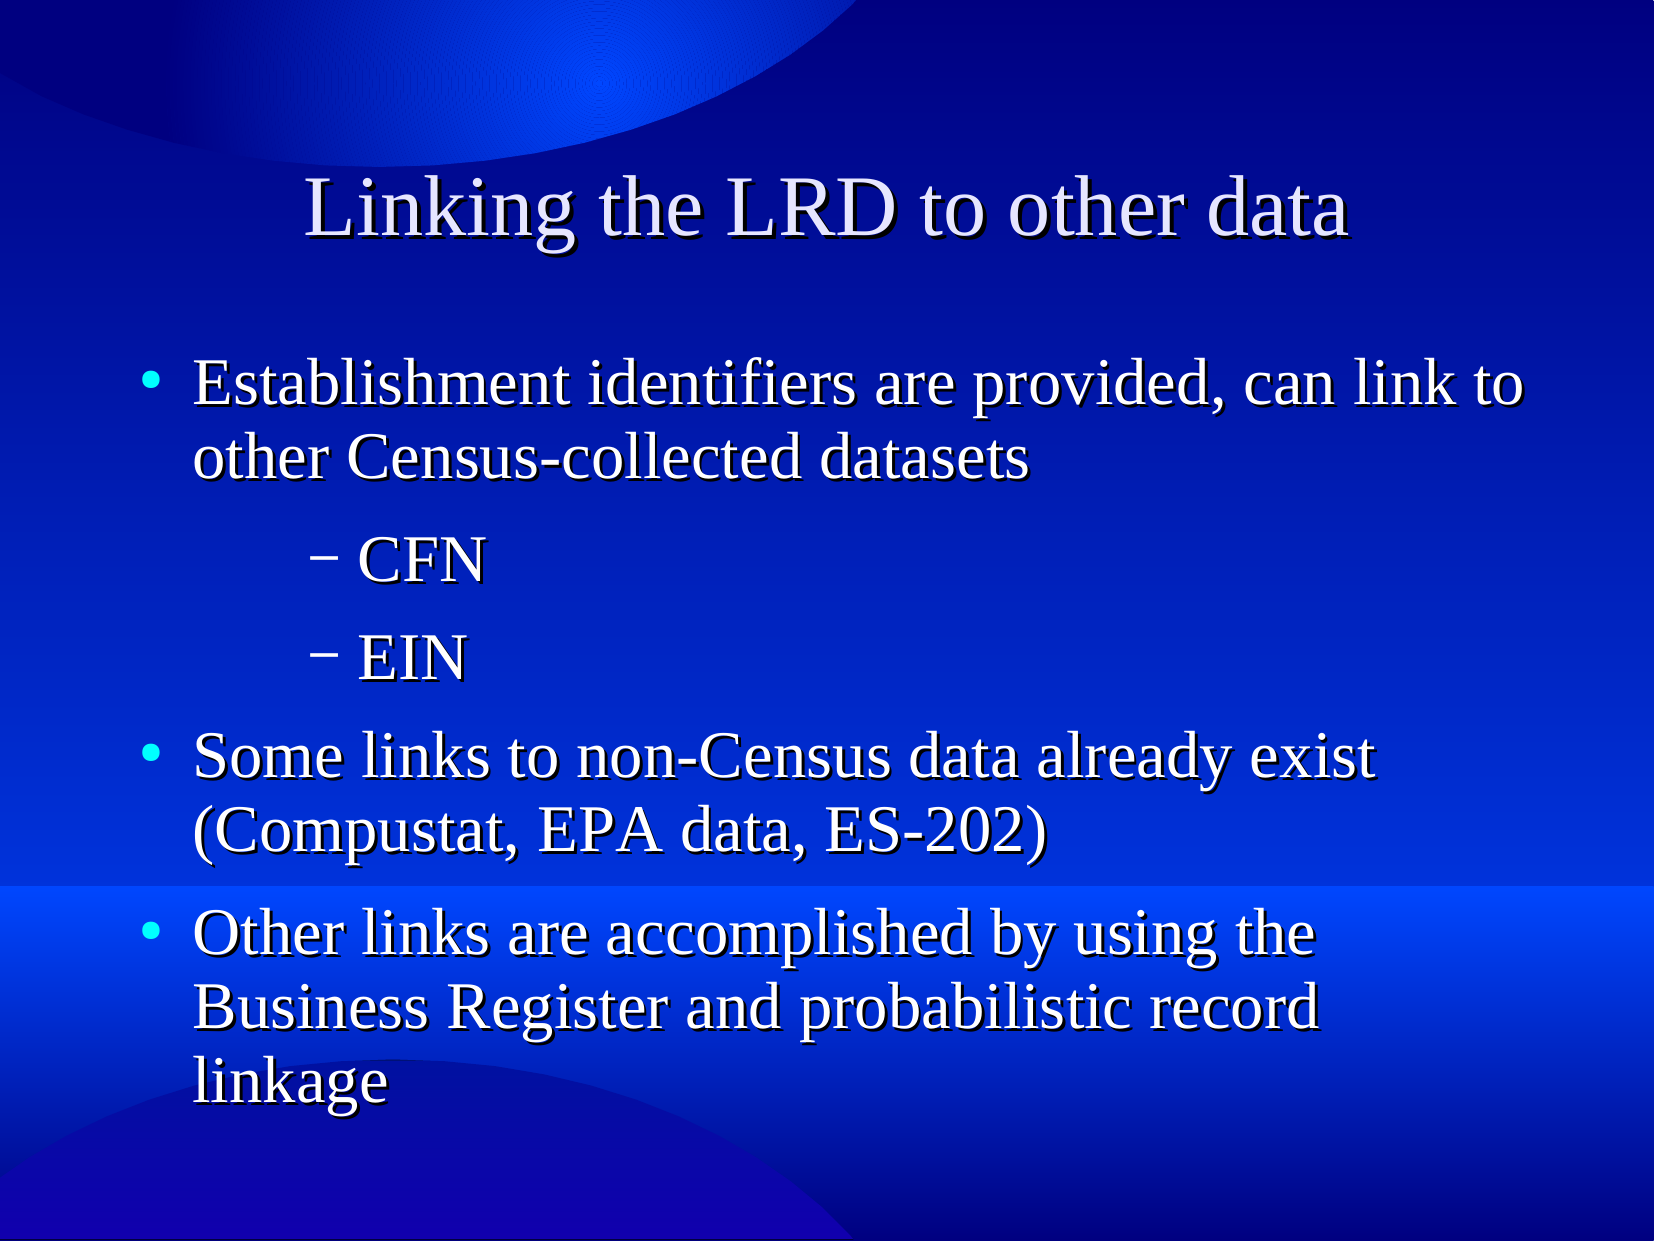

# Linking the LRD to other data
Establishment identifiers are provided, can link to other Census-collected datasets
CFN
EIN
Some links to non-Census data already exist (Compustat, EPA data, ES-202)
Other links are accomplished by using the Business Register and probabilistic record linkage